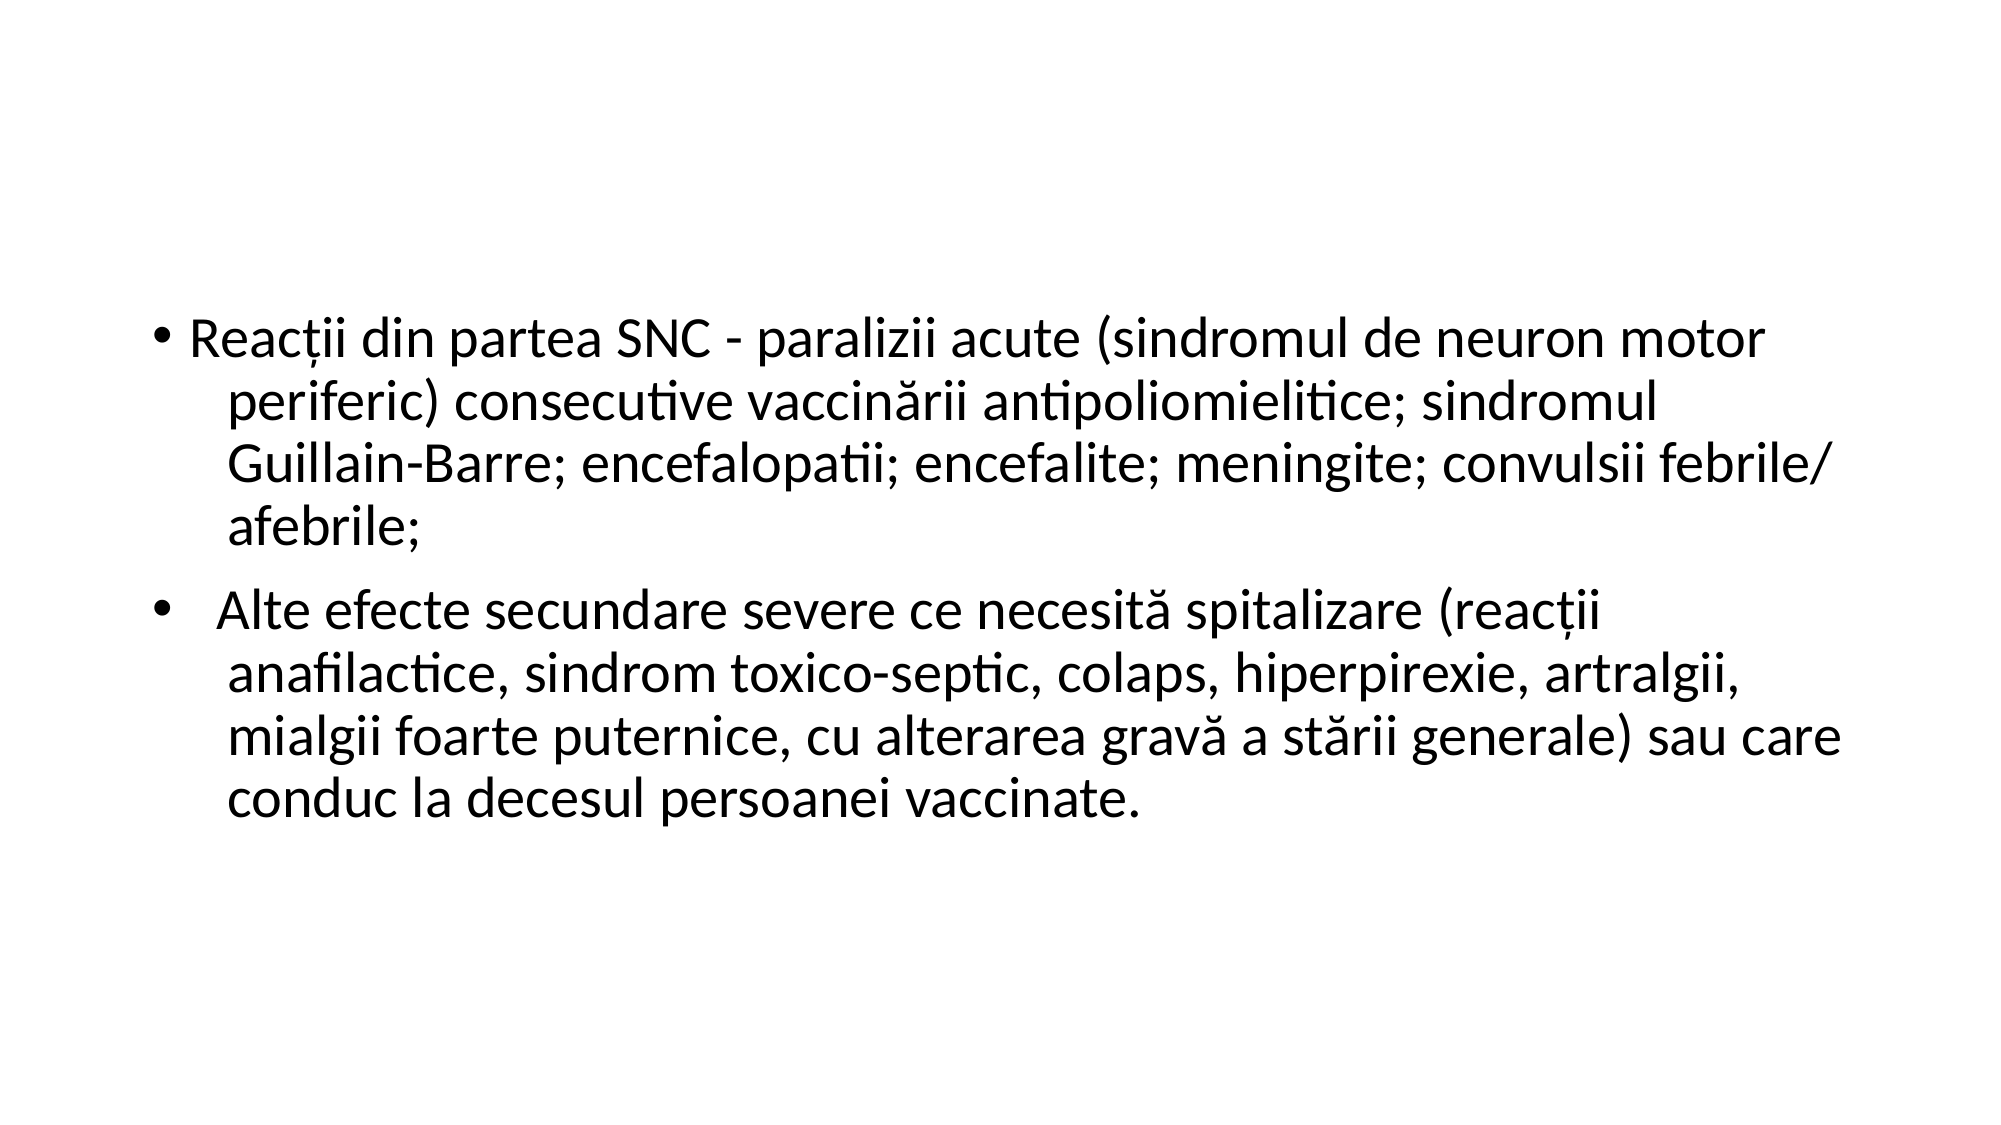

#
Reacţii din partea SNC - paralizii acute (sindromul de neuron motor periferic) consecutive vaccinării antipoliomielitice; sindromul Guillain-Barre; encefalopatii; encefalite; meningite; convulsii febrile/ afebrile;
 Alte efecte secundare severe ce necesită spitalizare (reacţii anafilactice, sindrom toxico-septic, colaps, hiperpirexie, artralgii, mialgii foarte puternice, cu alterarea gravă a stării generale) sau care conduc la decesul persoanei vaccinate.